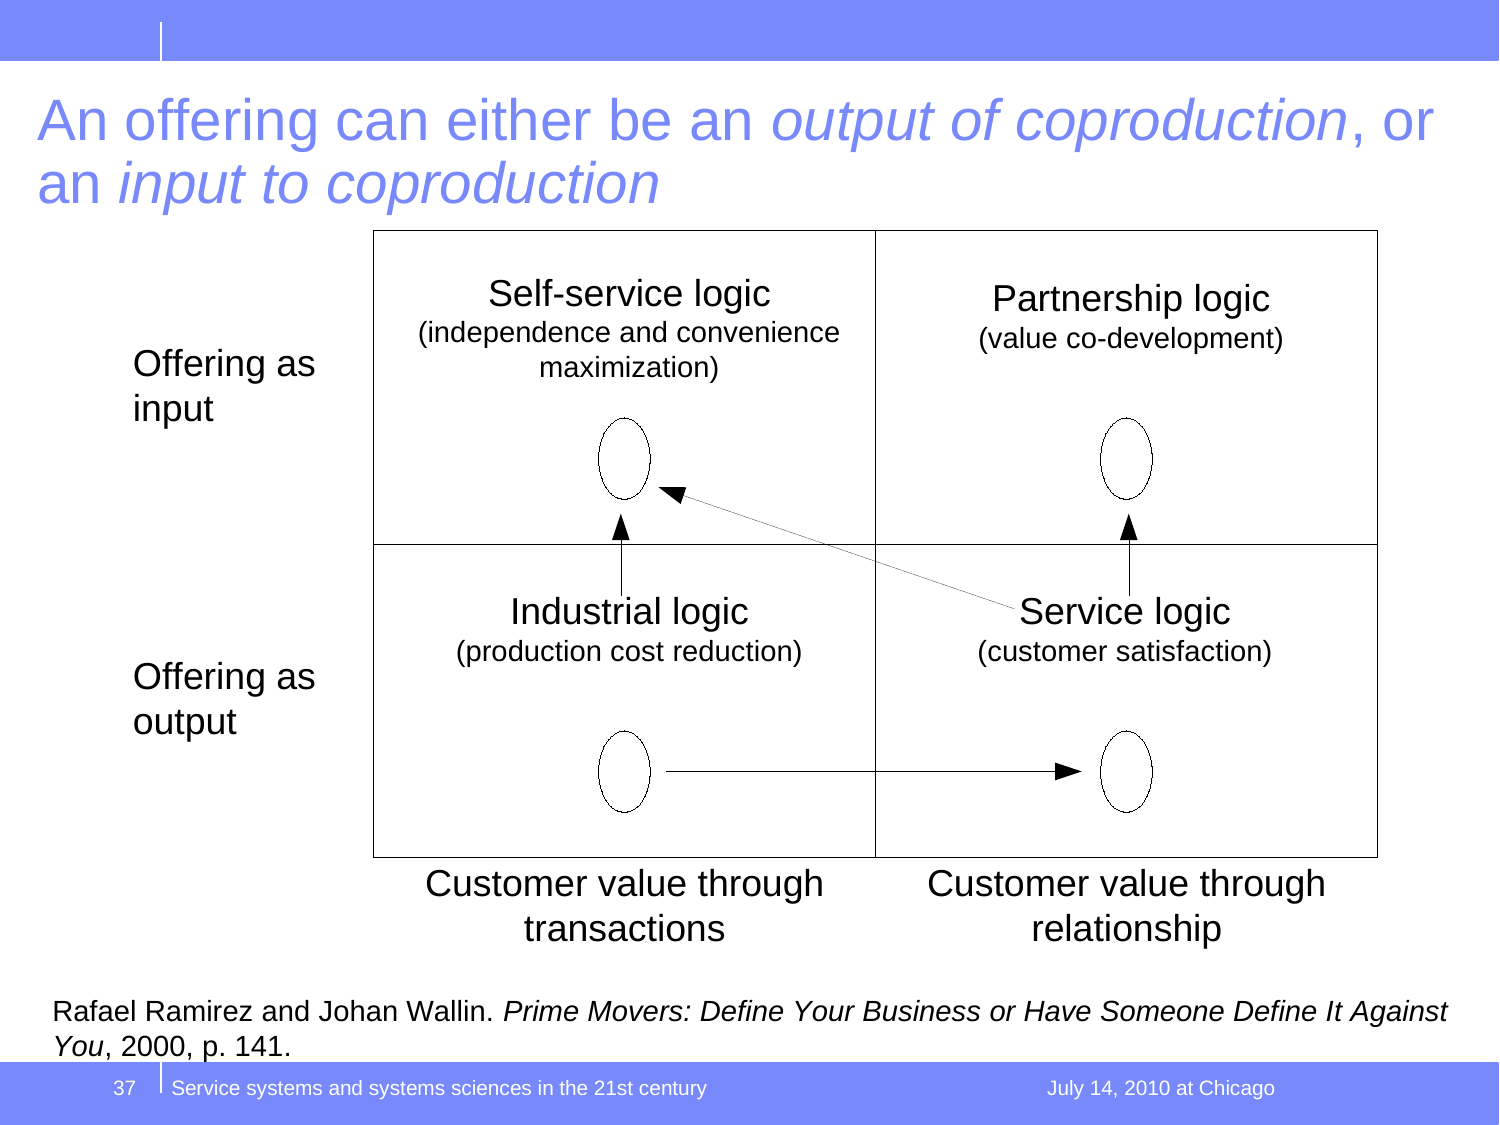

# An offering can either be an output of coproduction, or an input to coproduction
Partnership logic
(value co-development)
Self-service logic
(independence and convenience maximization)
Offering as input
Industrial logic
(production cost reduction)
Service logic
(customer satisfaction)
Offering as output
Customer value through transactions
Customer value through relationship
Rafael Ramirez and Johan Wallin. Prime Movers: Define Your Business or Have Someone Define It Against You, 2000, p. 141.
37
Service systems and systems sciences in the 21st century
July 14, 2010 at Chicago